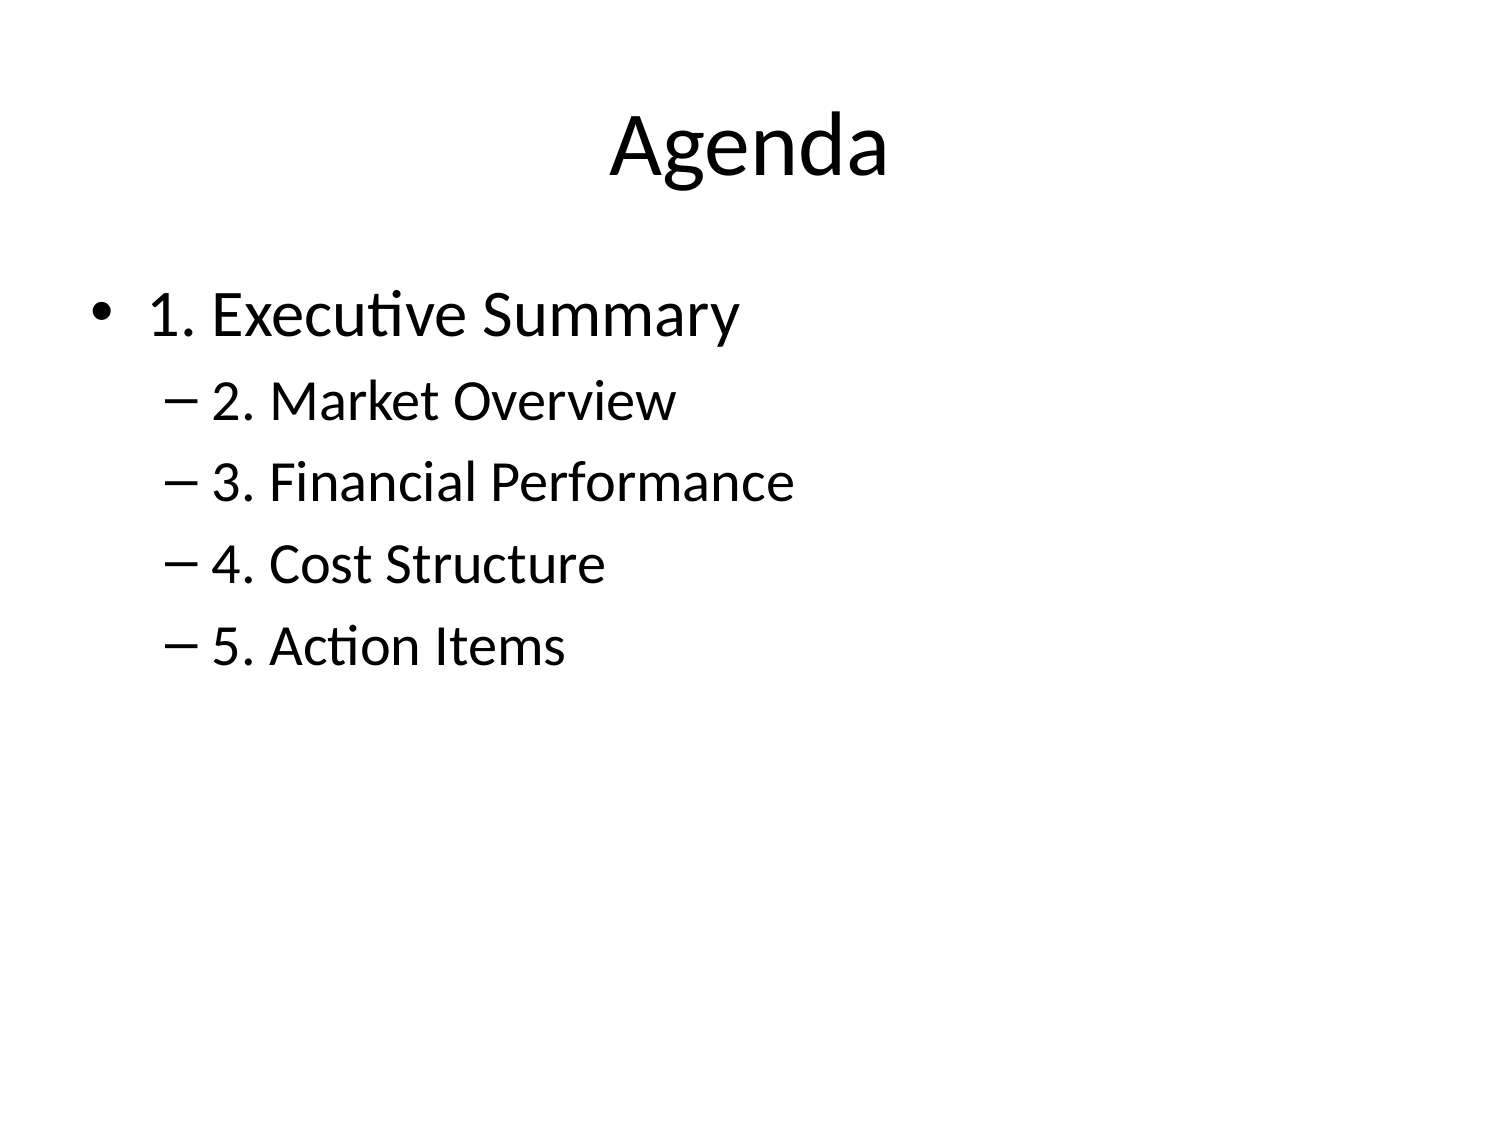

# Agenda
1. Executive Summary
2. Market Overview
3. Financial Performance
4. Cost Structure
5. Action Items